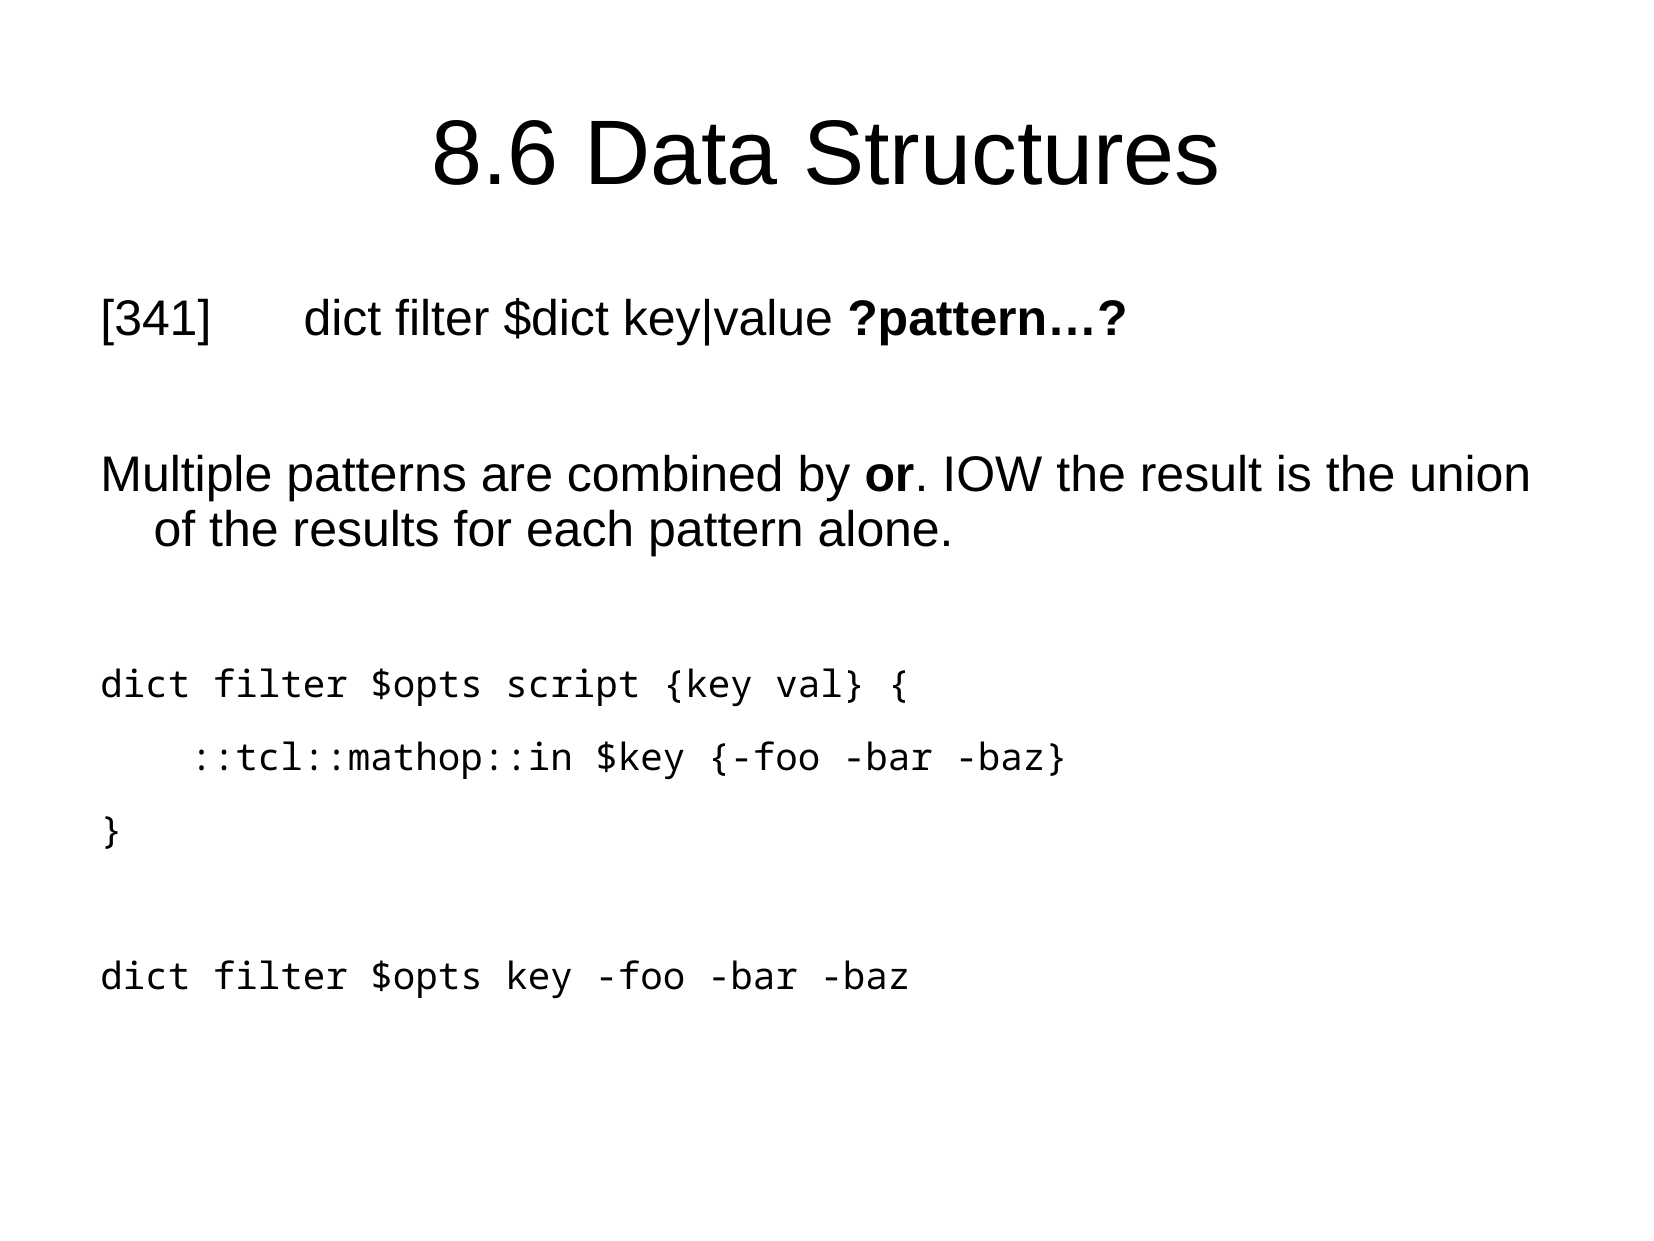

# 8.6 Data Structures
[341]		dict filter $dict key|value ?pattern…?
Multiple patterns are combined by or. IOW the result is the union of the results for each pattern alone.
dict filter $opts script {key val} {
 ::tcl::mathop::in $key {-foo -bar -baz}
}
dict filter $opts key -foo -bar -baz